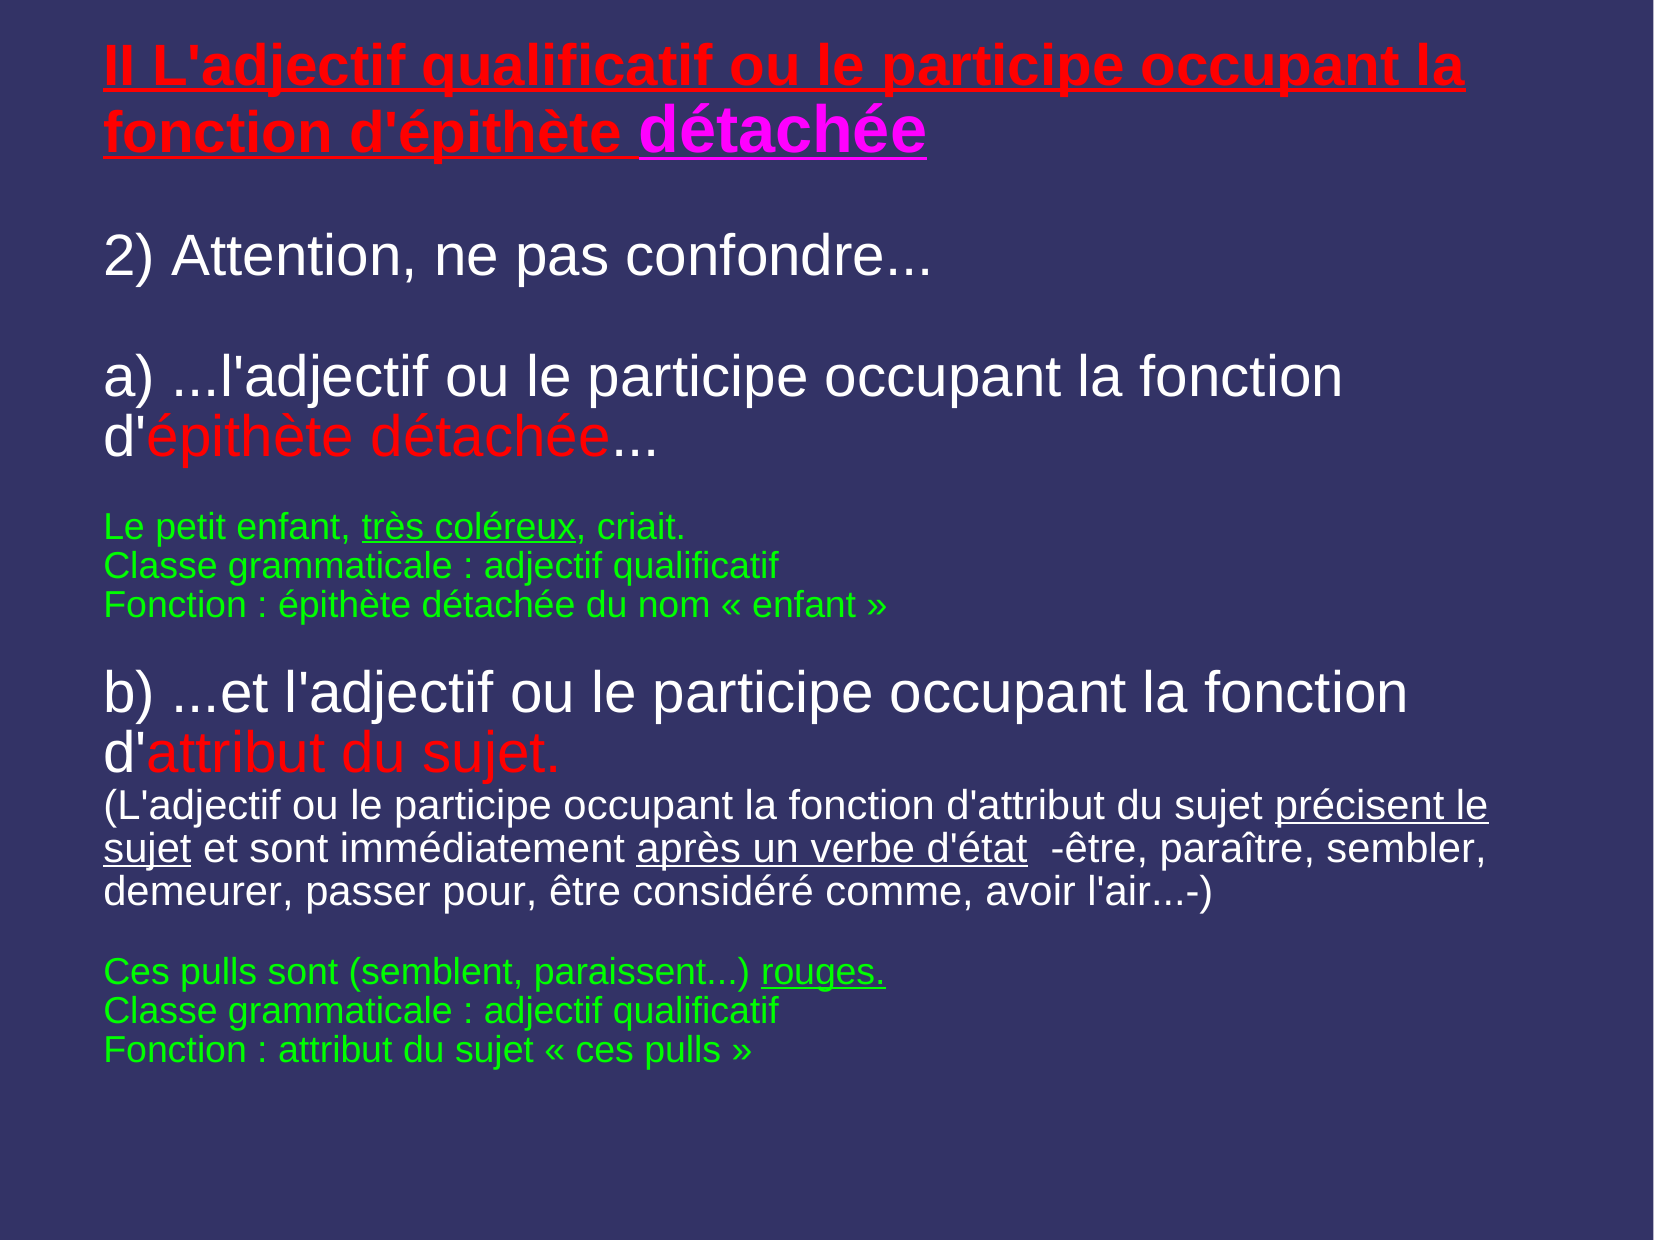

II L'adjectif qualificatif ou le participe occupant la fonction d'épithète détachée
2) Attention, ne pas confondre...
a) ...l'adjectif ou le participe occupant la fonction d'épithète détachée...
Le petit enfant, très coléreux, criait.
Classe grammaticale : adjectif qualificatif
Fonction : épithète détachée du nom « enfant »
b) ...et l'adjectif ou le participe occupant la fonction d'attribut du sujet.
(L'adjectif ou le participe occupant la fonction d'attribut du sujet précisent le sujet et sont immédiatement après un verbe d'état -être, paraître, sembler, demeurer, passer pour, être considéré comme, avoir l'air...-)
Ces pulls sont (semblent, paraissent...) rouges.
Classe grammaticale : adjectif qualificatif
Fonction : attribut du sujet « ces pulls »